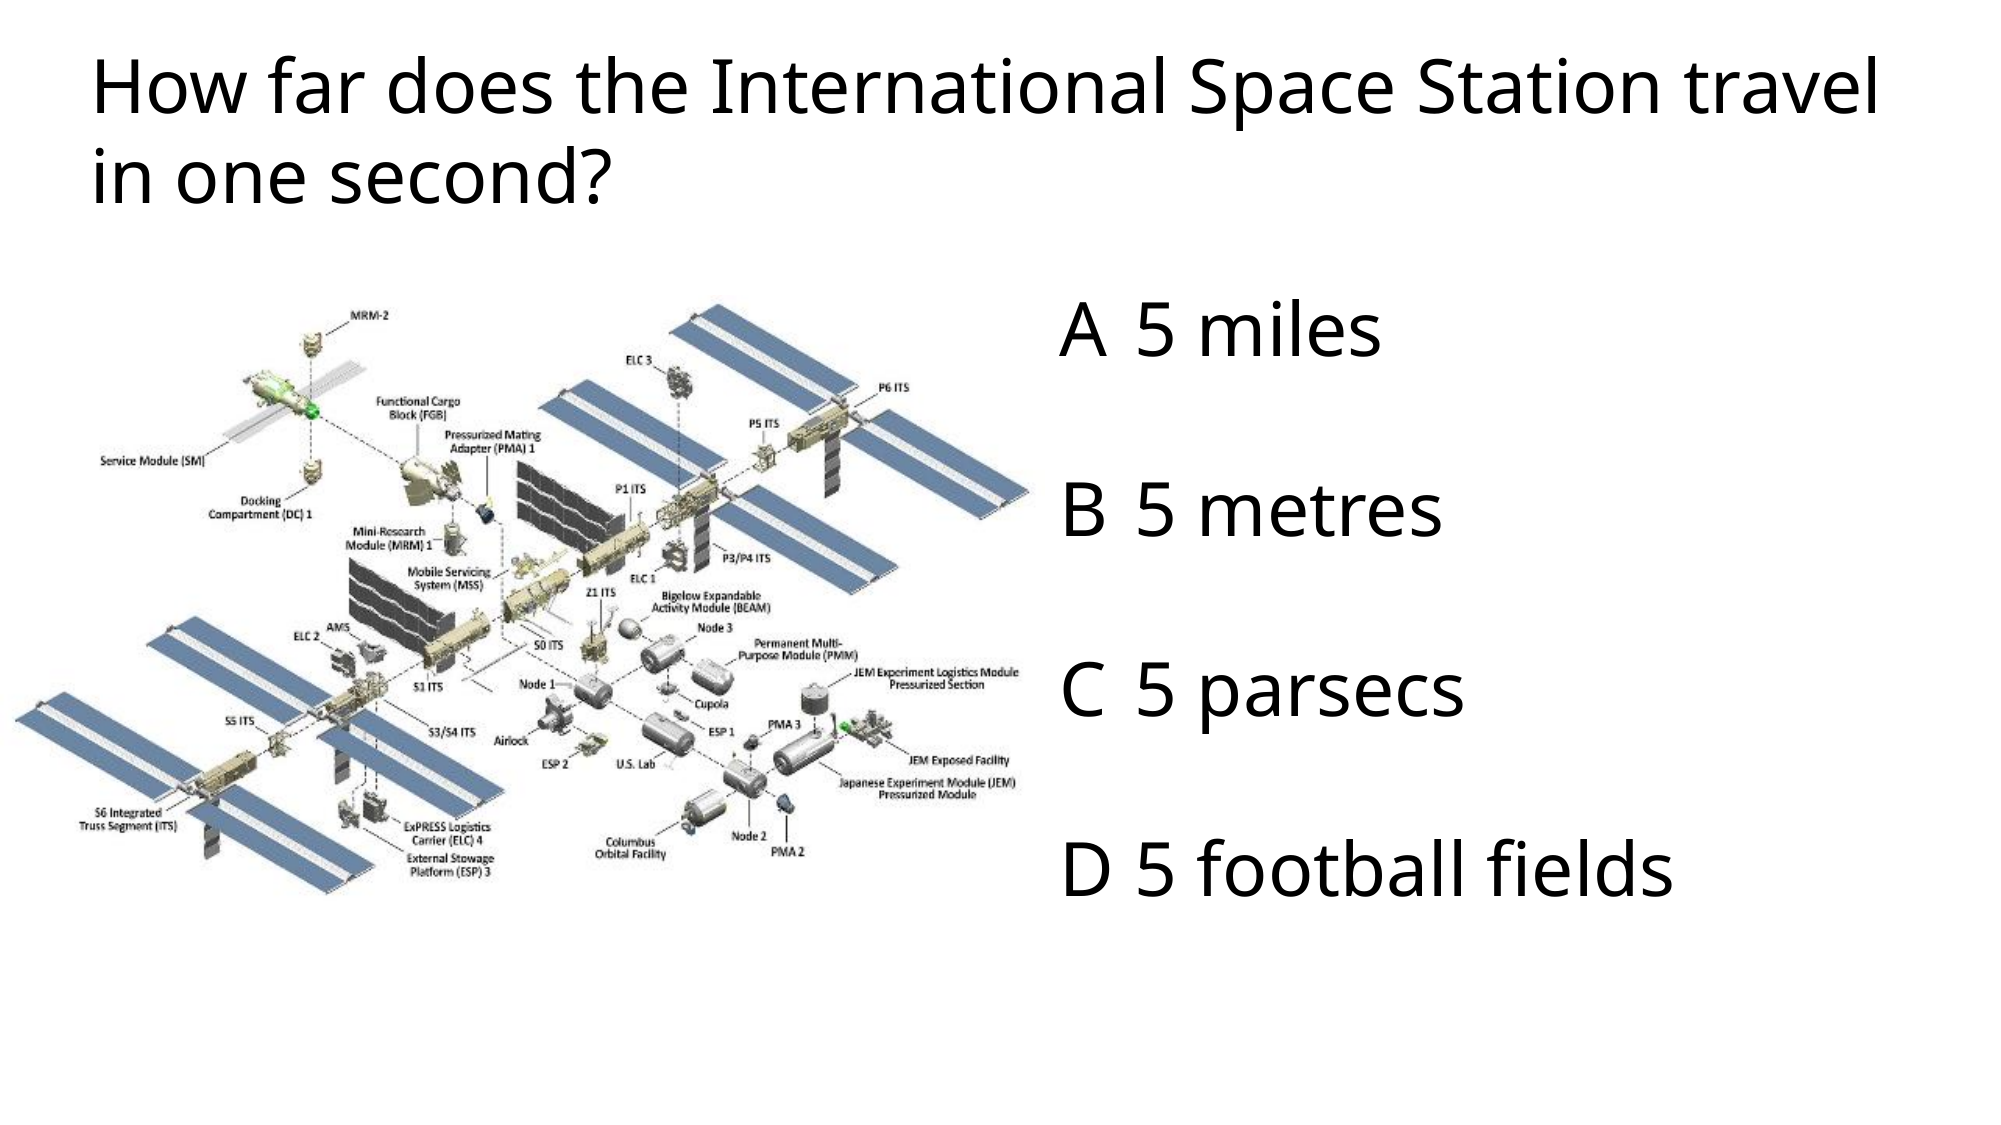

How far does the International Space Station travel in one second?
A	5 miles
B	5 metres
C	5 parsecs
D	5 football fields